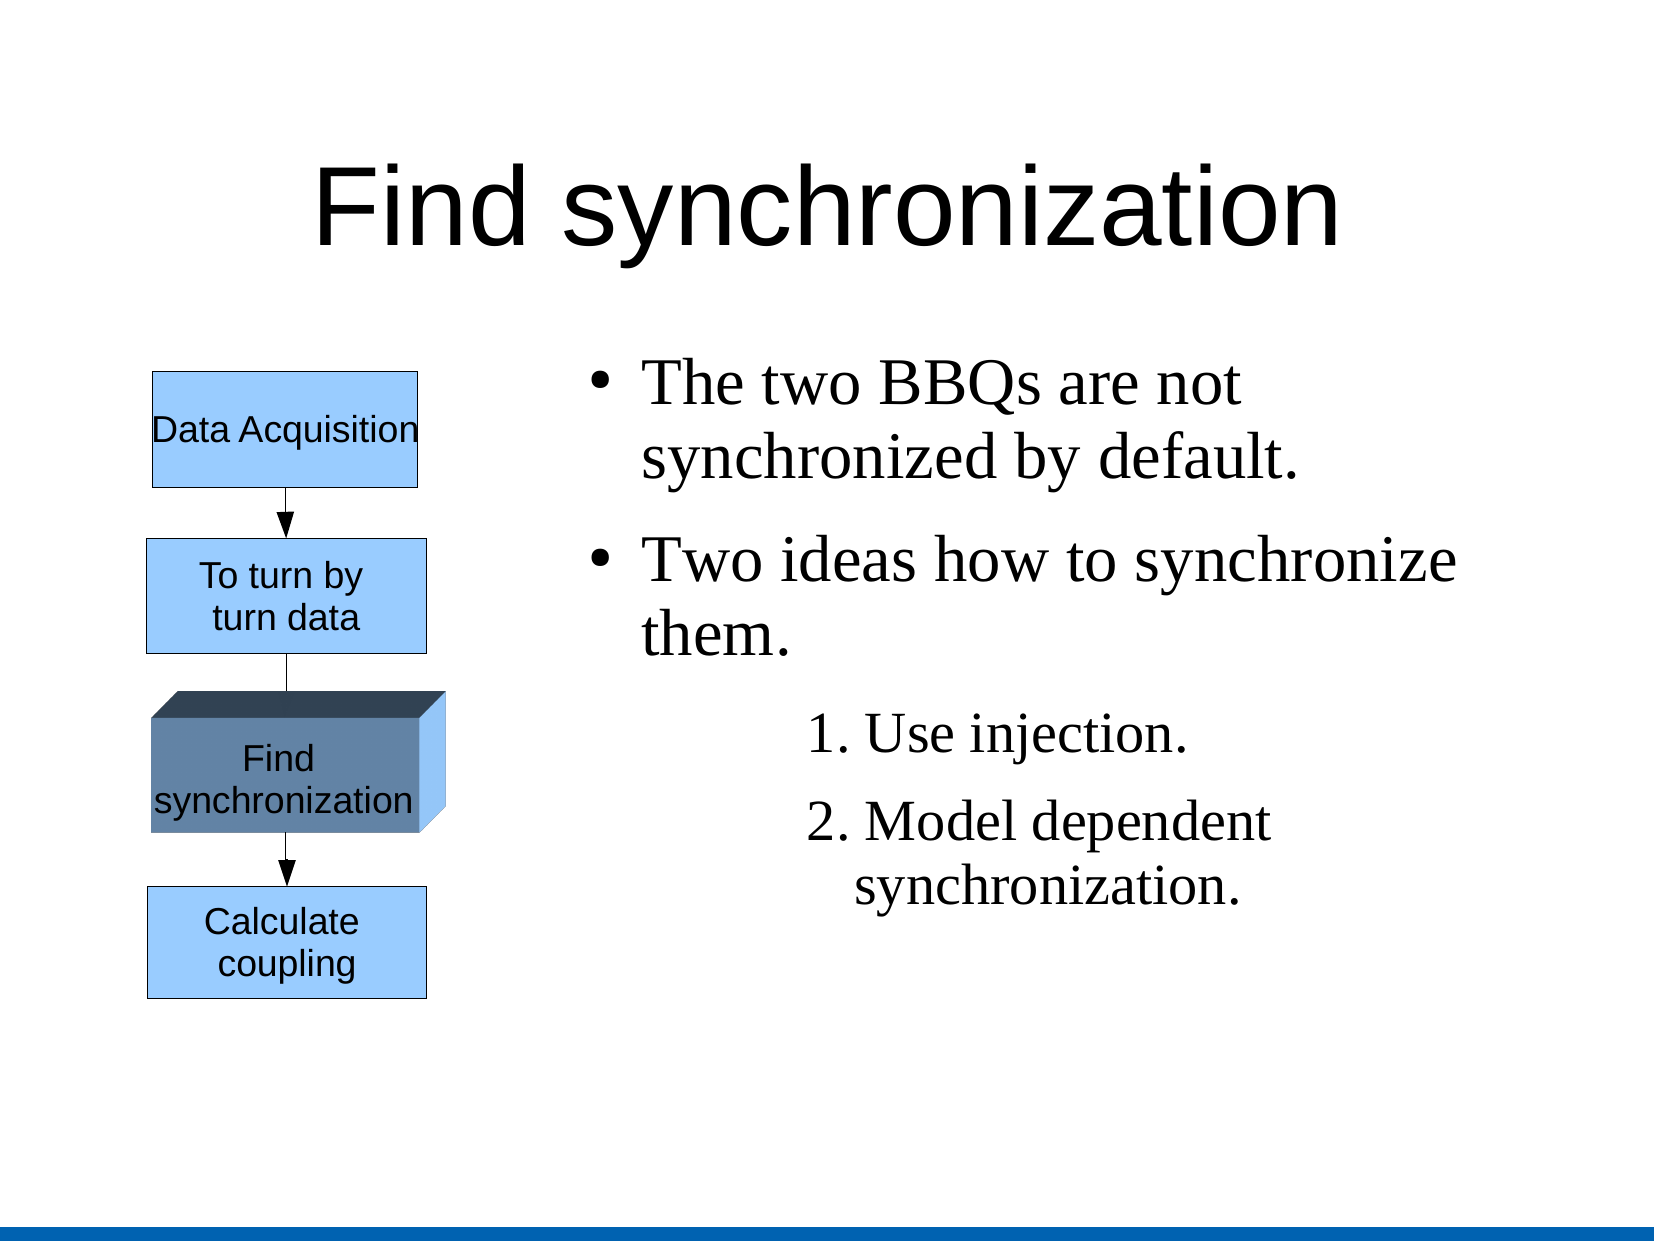

# Find synchronization
The two BBQs are not synchronized by default.
Two ideas how to synchronize them.
1. Use injection.
2. Model dependent synchronization.
Data Acquisition
To turn by
turn data
Find
synchronization
Calculate
coupling